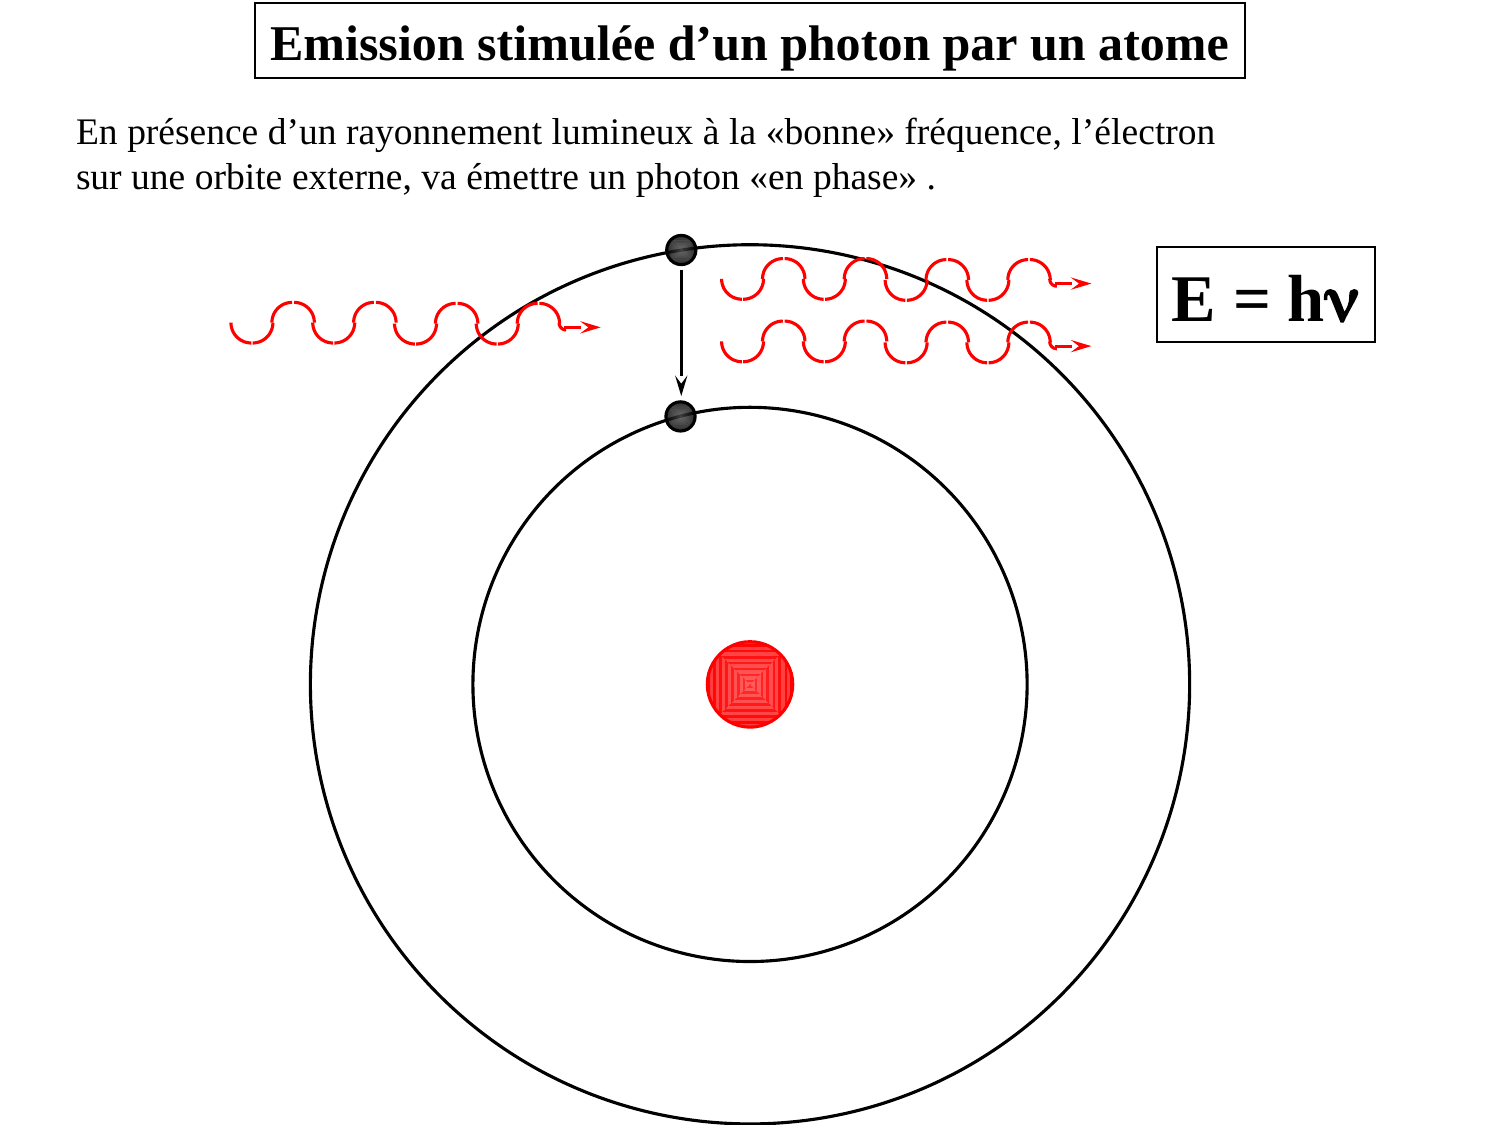

Emission stimulée d’un photon par un atome
En présence d’un rayonnement lumineux à la «bonne» fréquence, l’électron
sur une orbite externe, va émettre un photon «en phase» .
E = h